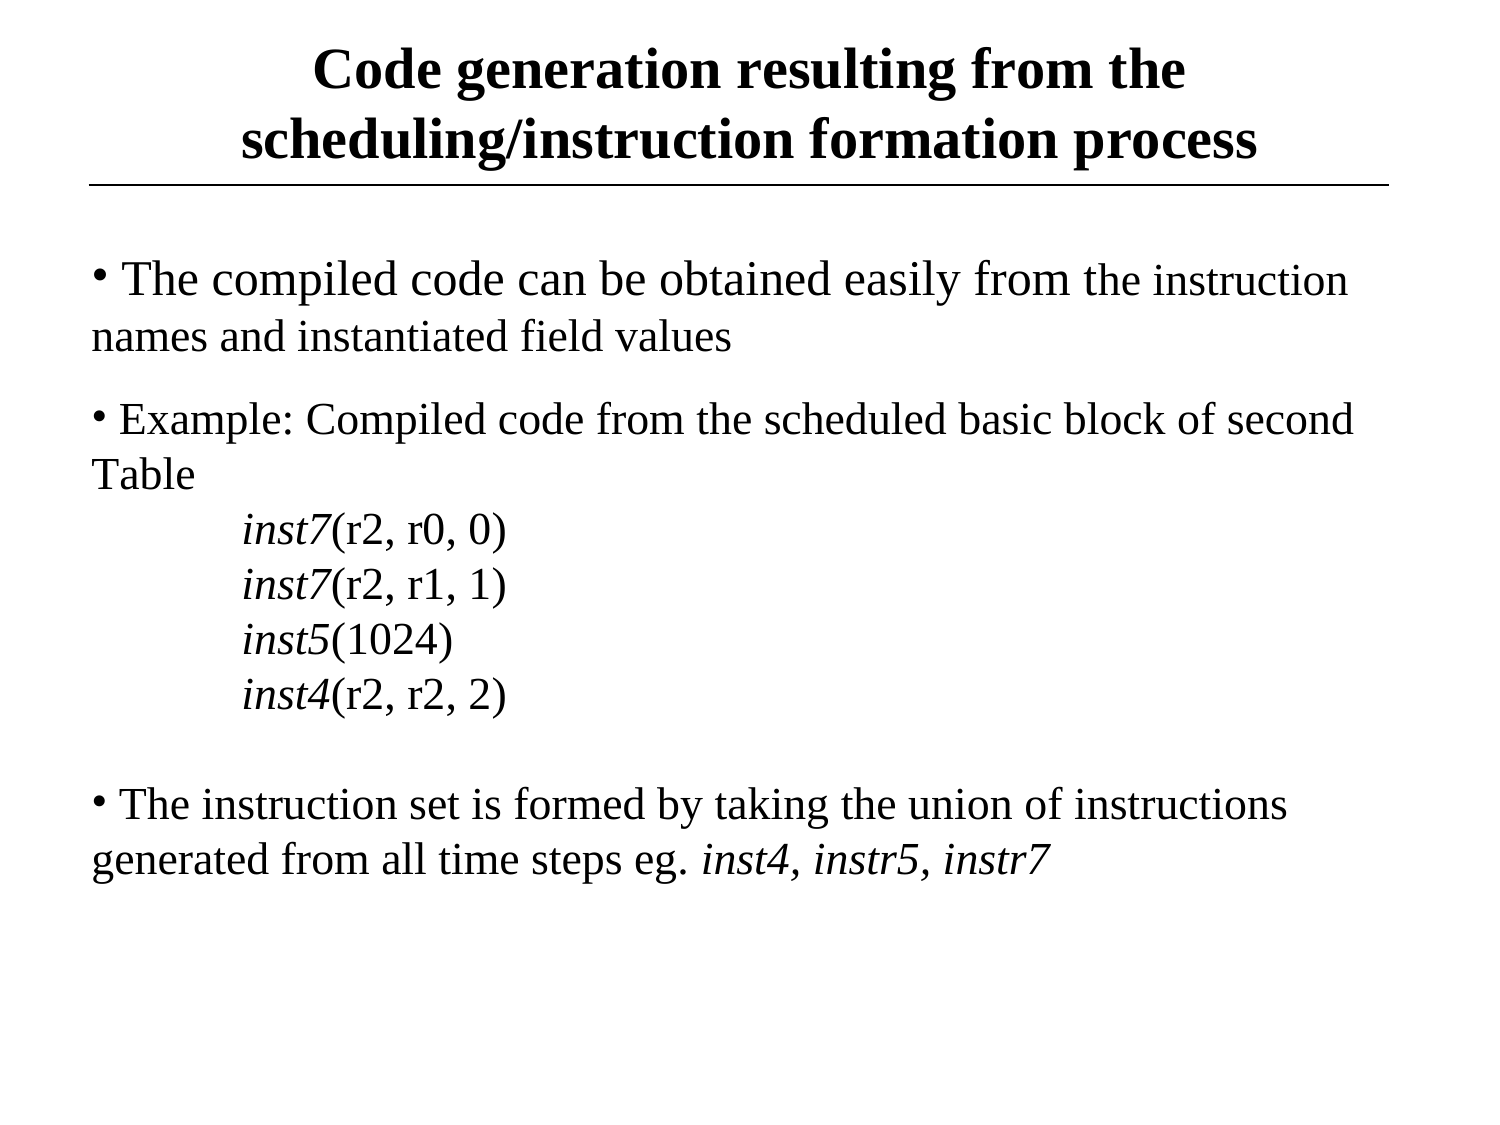

# Code generation resulting from the scheduling/instruction formation process
 The compiled code can be obtained easily from the instruction names and instantiated field values
 Example: Compiled code from the scheduled basic block of second Table
	inst7(r2, r0, 0)
	inst7(r2, r1, 1)
	inst5(1024)
	inst4(r2, r2, 2)
 The instruction set is formed by taking the union of instructions generated from all time steps eg. inst4, instr5, instr7